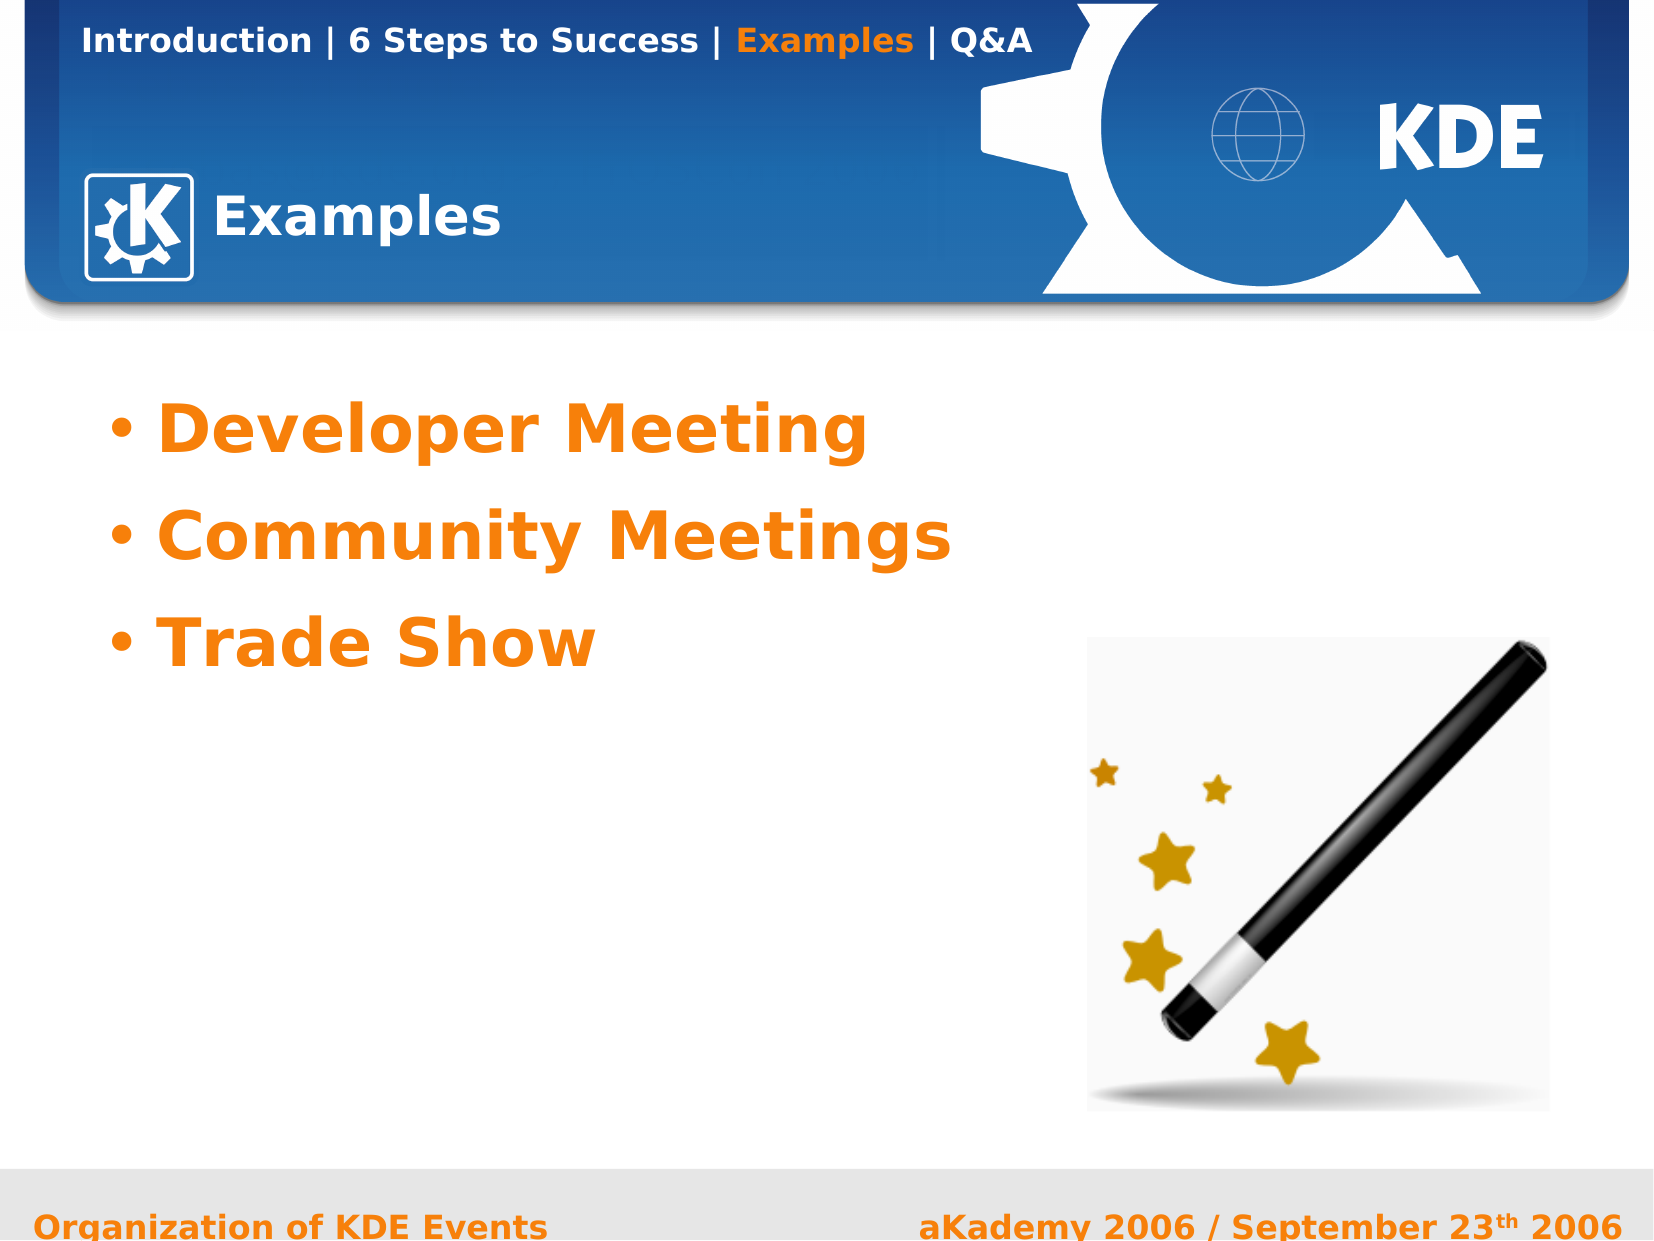

Introduction | 6 Steps to Success | Examples | Q&A
# Examples
Developer Meeting
Community Meetings
Trade Show